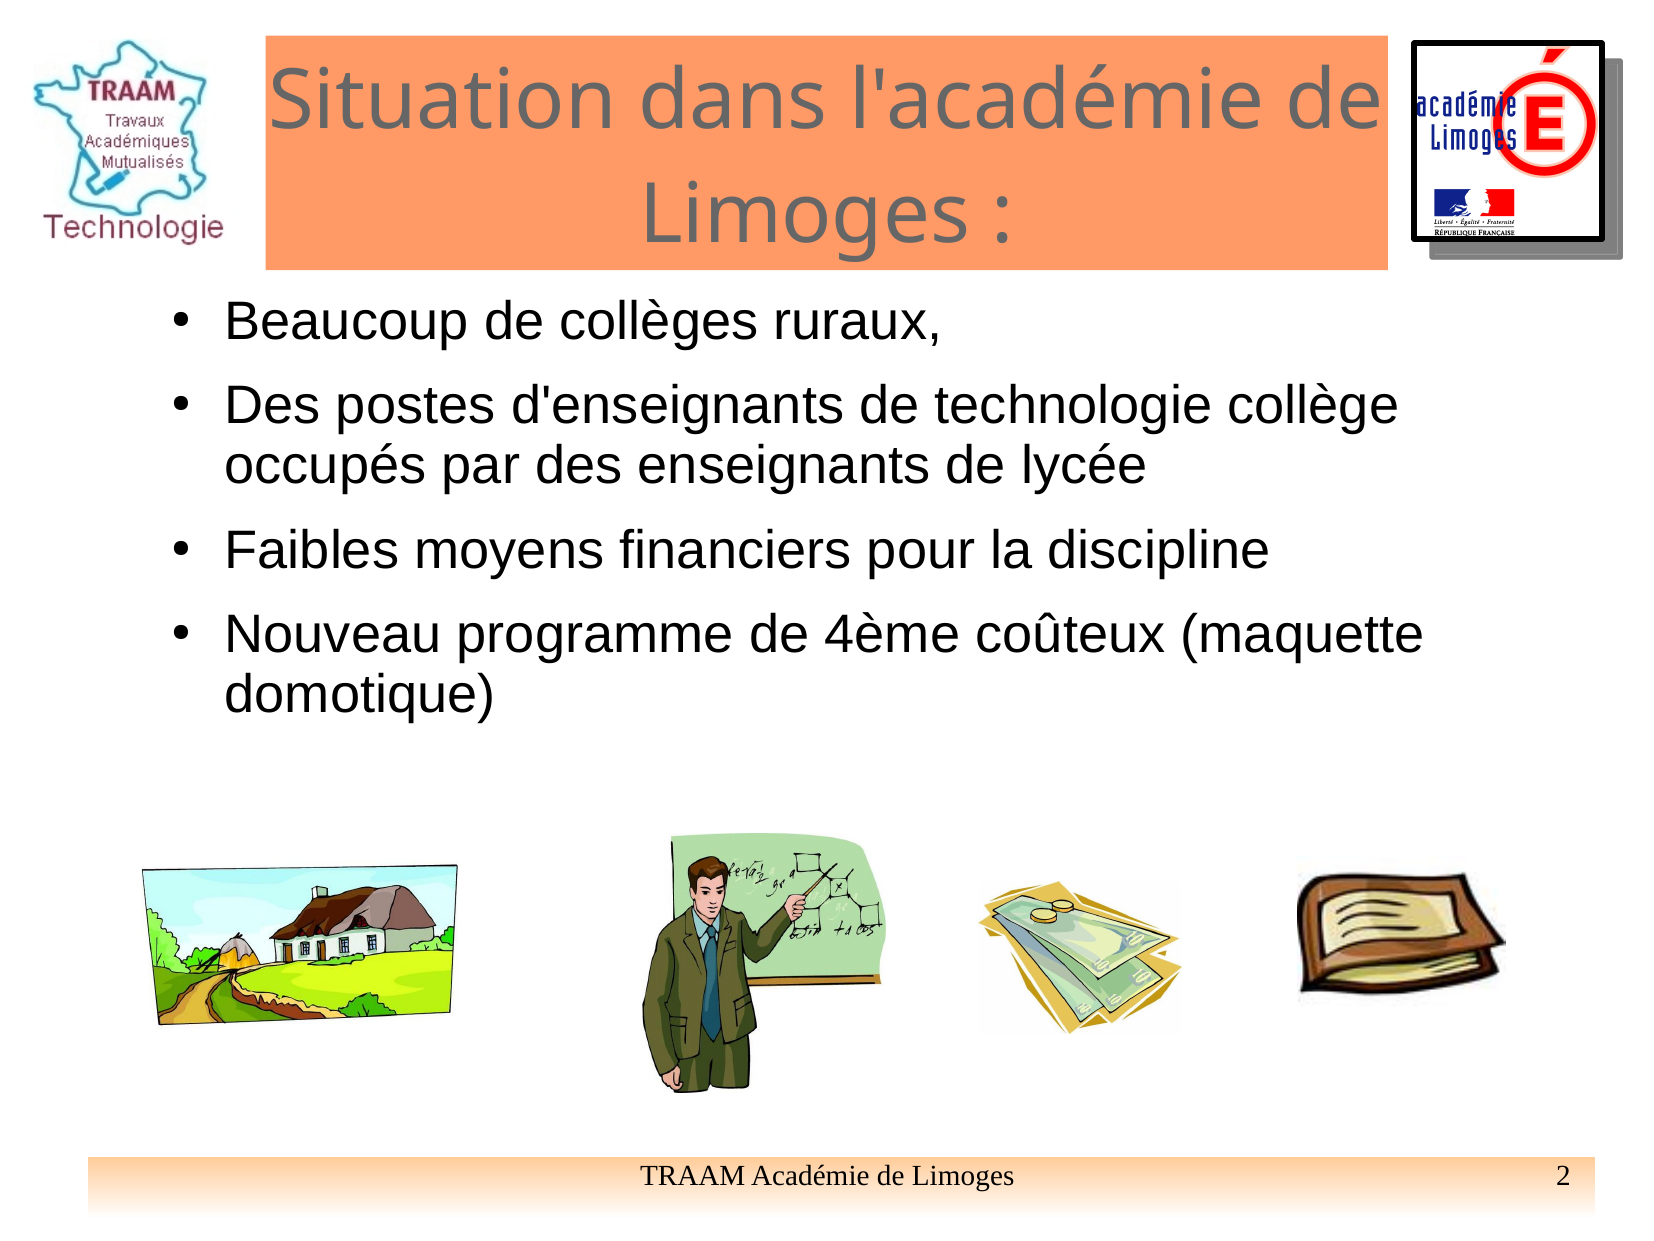

# Situation dans l'académie de Limoges :
Beaucoup de collèges ruraux,
Des postes d'enseignants de technologie collège occupés par des enseignants de lycée
Faibles moyens financiers pour la discipline
Nouveau programme de 4ème coûteux (maquette domotique)
TRAAM Académie de Limoges
2